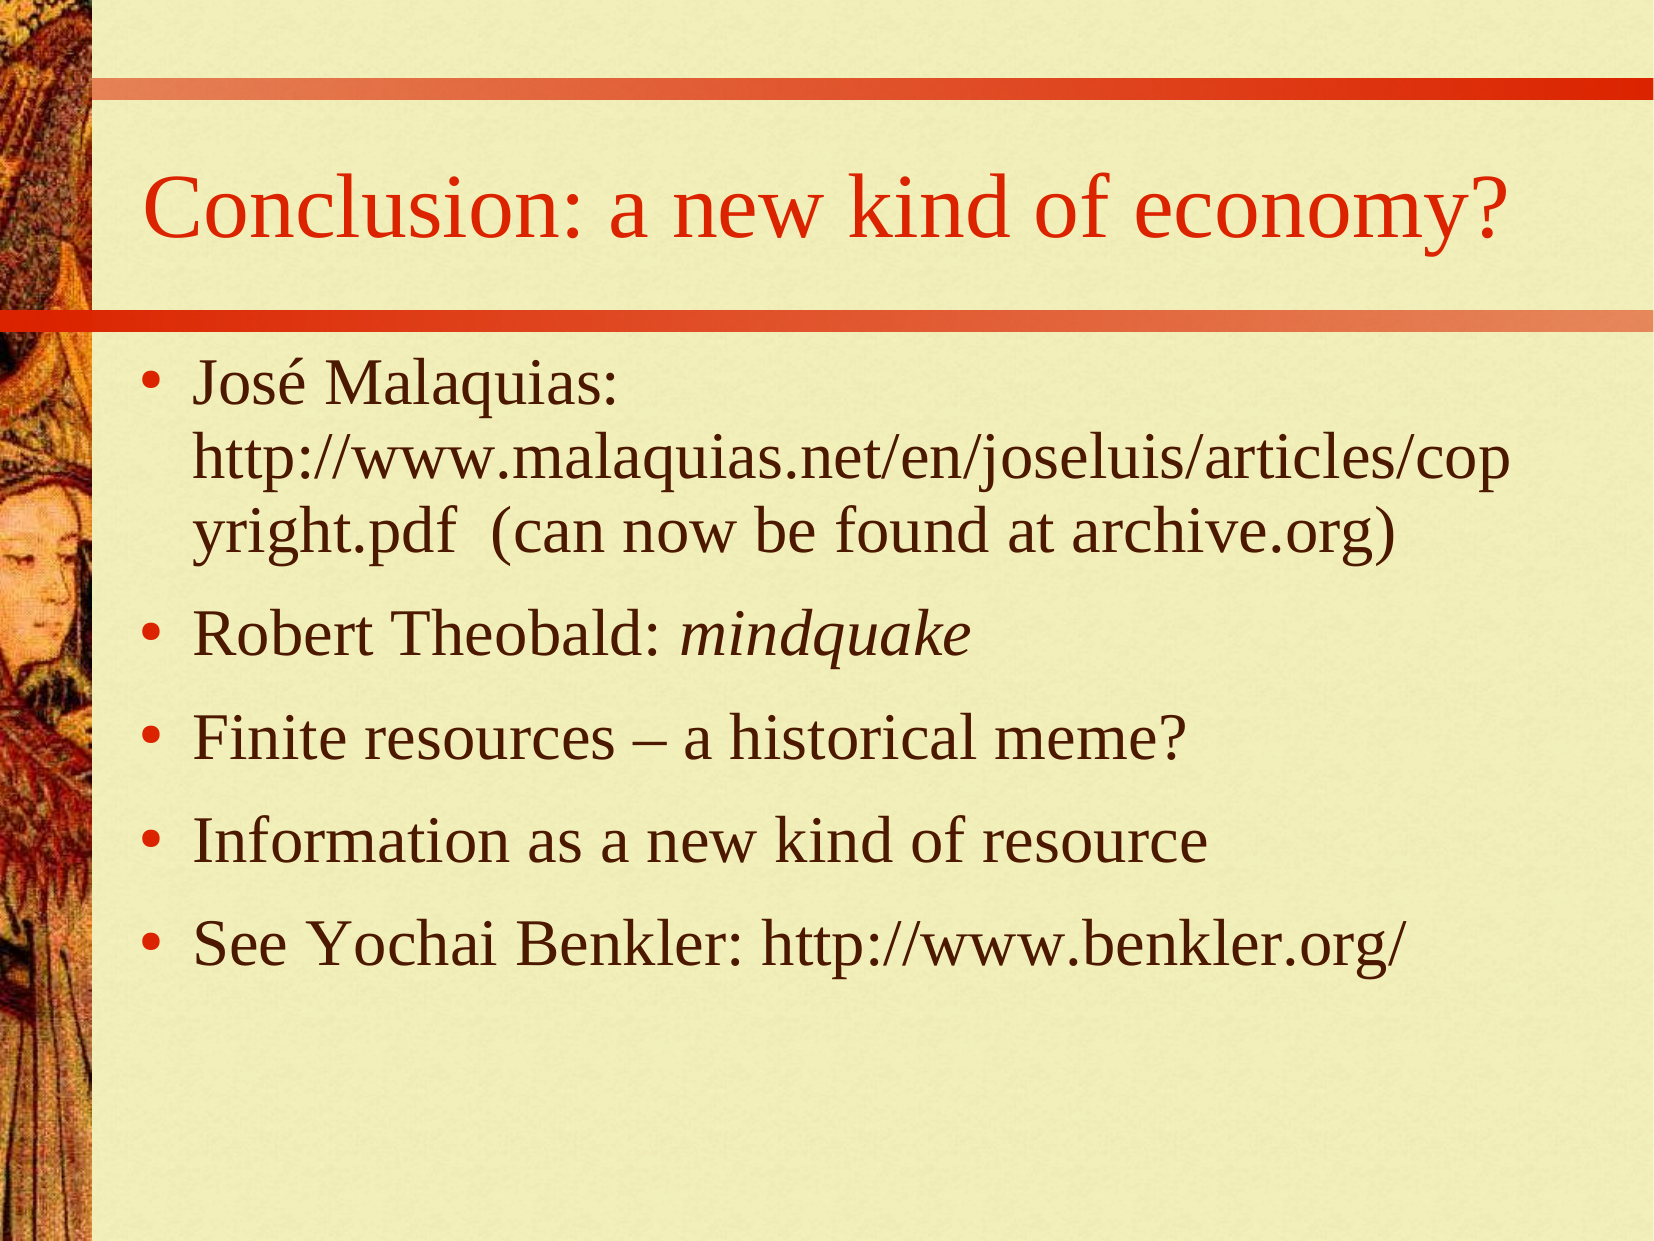

# Conclusion: a new kind of economy?
José Malaquias: http://www.malaquias.net/en/joseluis/articles/copyright.pdf (can now be found at archive.org)
Robert Theobald: mindquake
Finite resources – a historical meme?
Information as a new kind of resource
See Yochai Benkler: http://www.benkler.org/